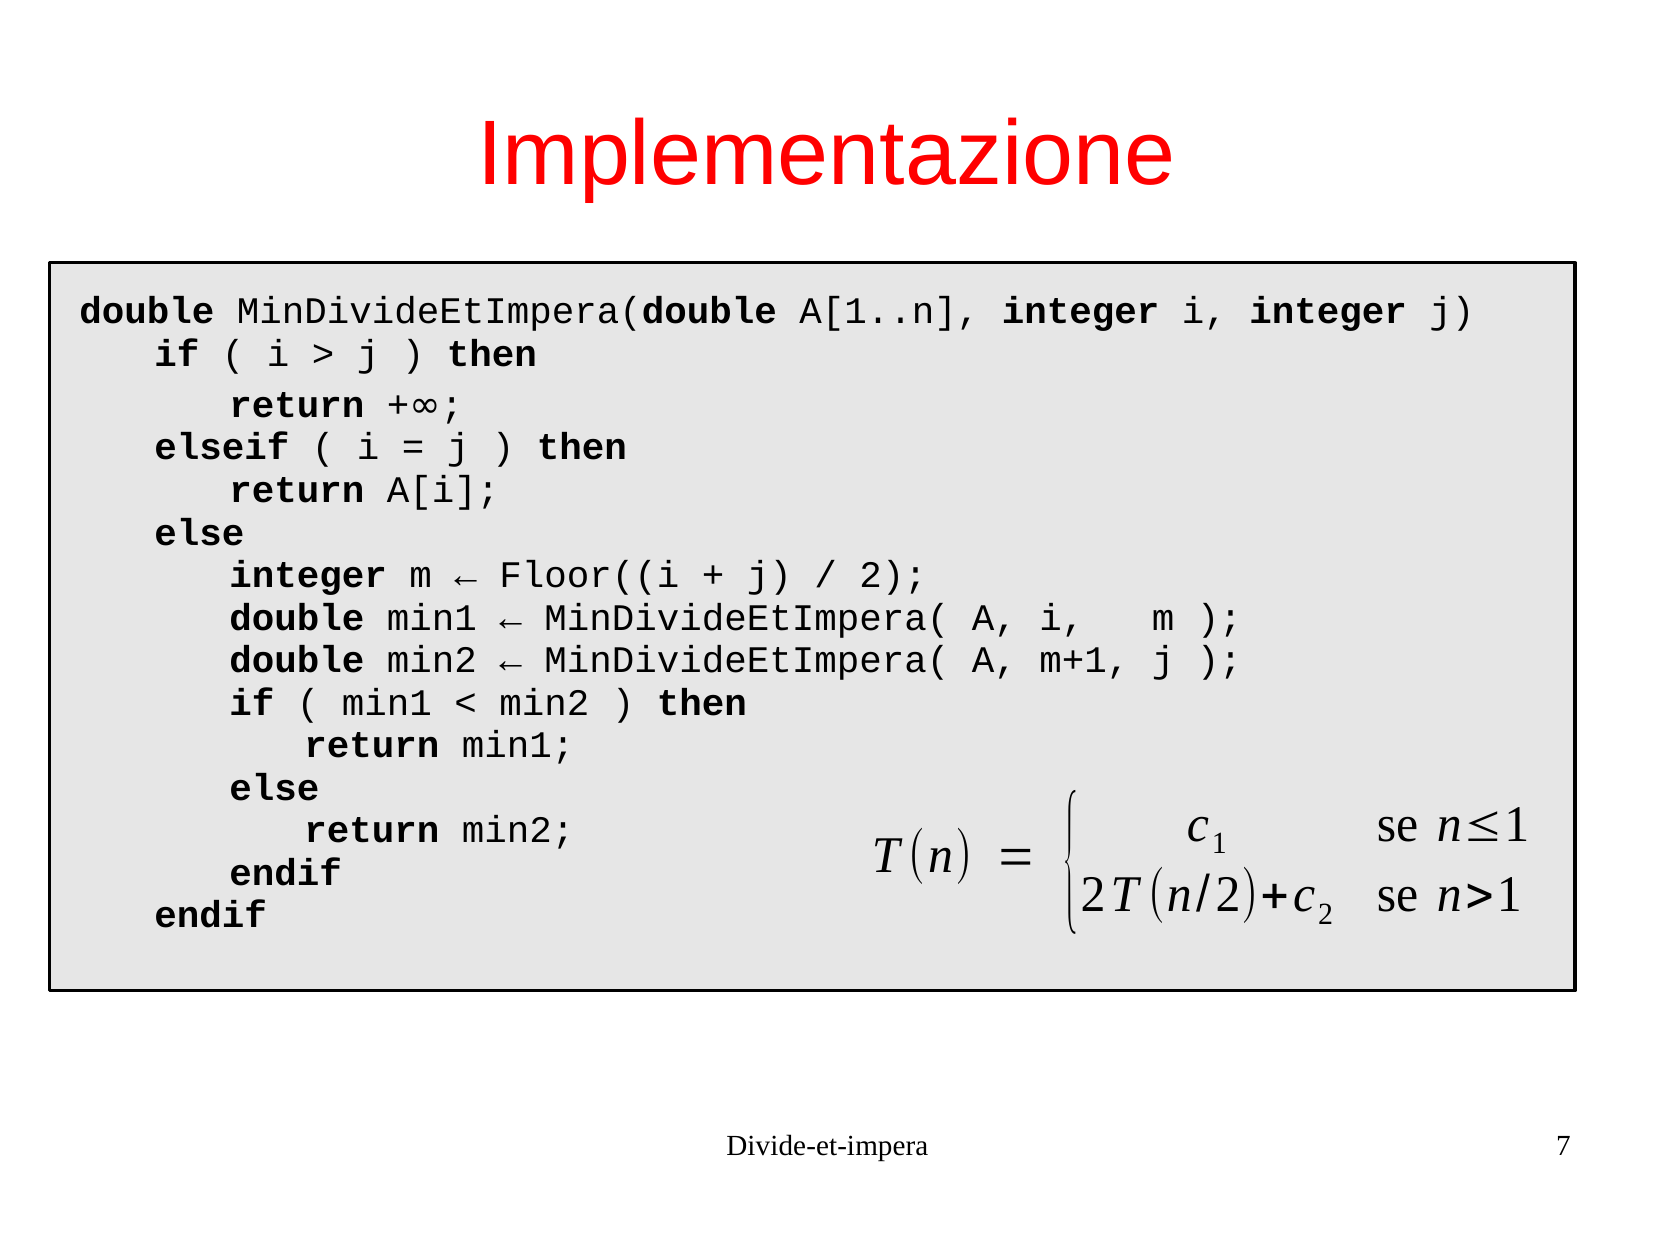

# Implementazione
double MinDivideEtImpera(double A[1..n], integer i, integer j)
	if ( i > j ) then
		return +∞;
	elseif ( i = j ) then
		return A[i];
	else
		integer m ← Floor((i + j) / 2);
		double min1 ← MinDivideEtImpera( A, i, m );
		double min2 ← MinDivideEtImpera( A, m+1, j );
		if ( min1 < min2 ) then
			return min1;
		else
			return min2;
		endif
	endif
Divide-et-impera
7